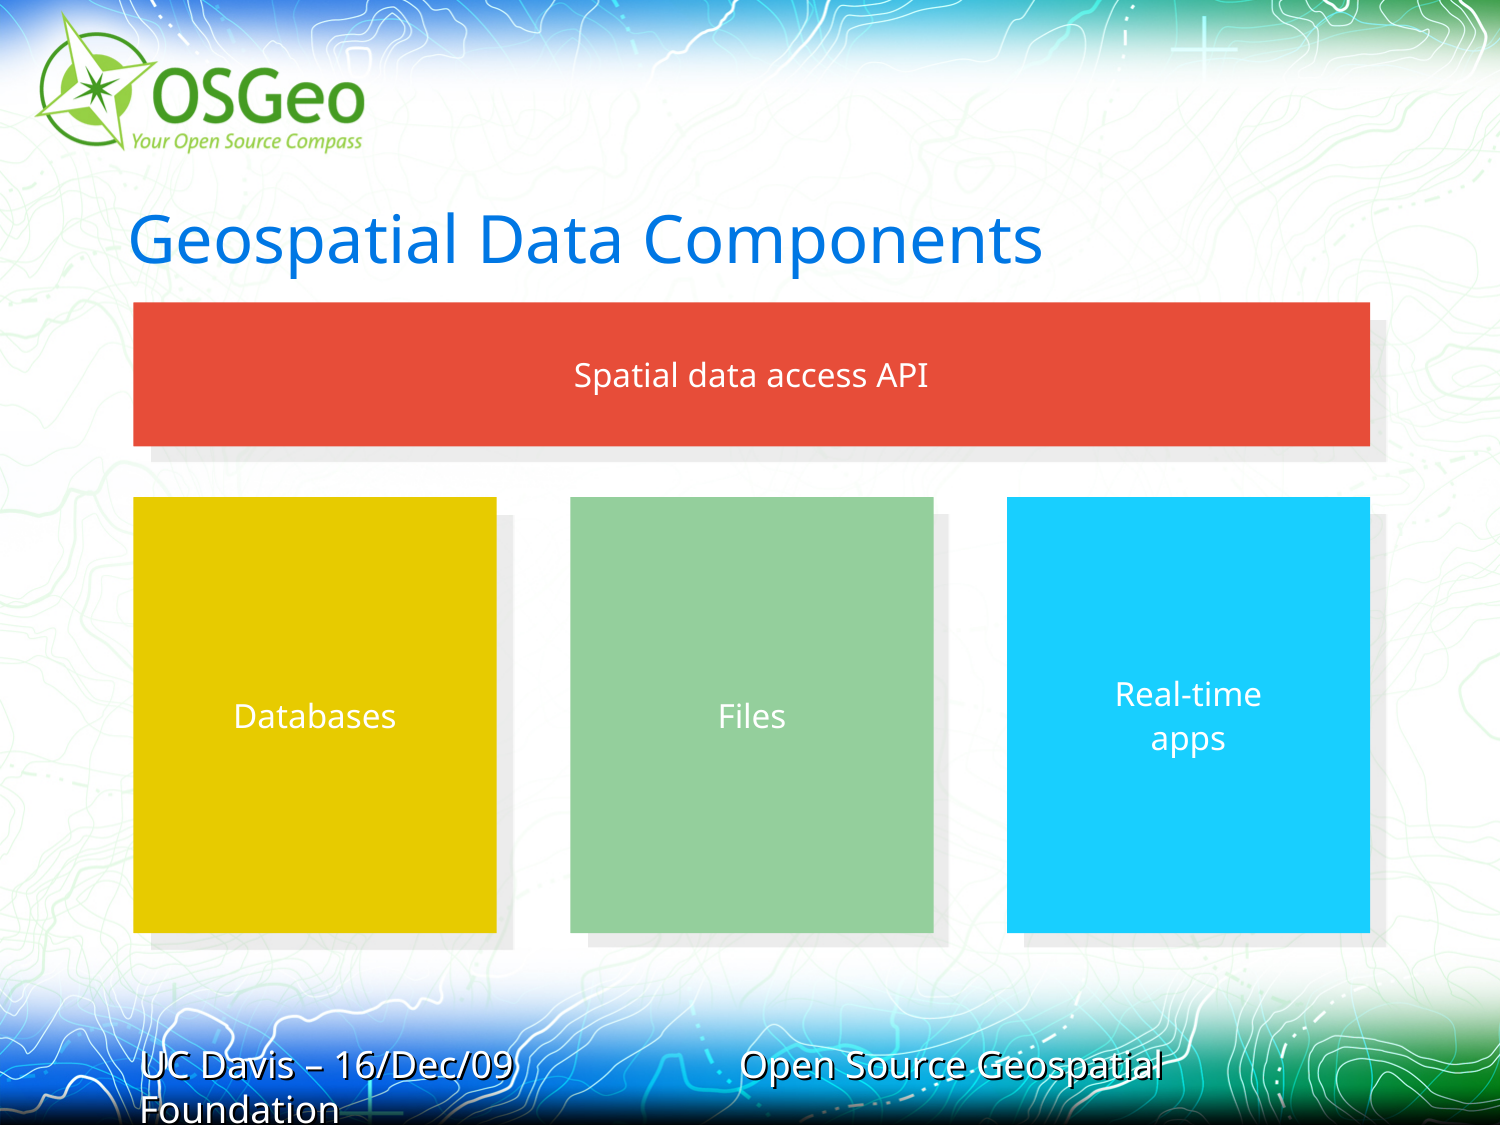

# Geospatial Data Components
Spatial data access API
Databases
Files
Real-time
apps